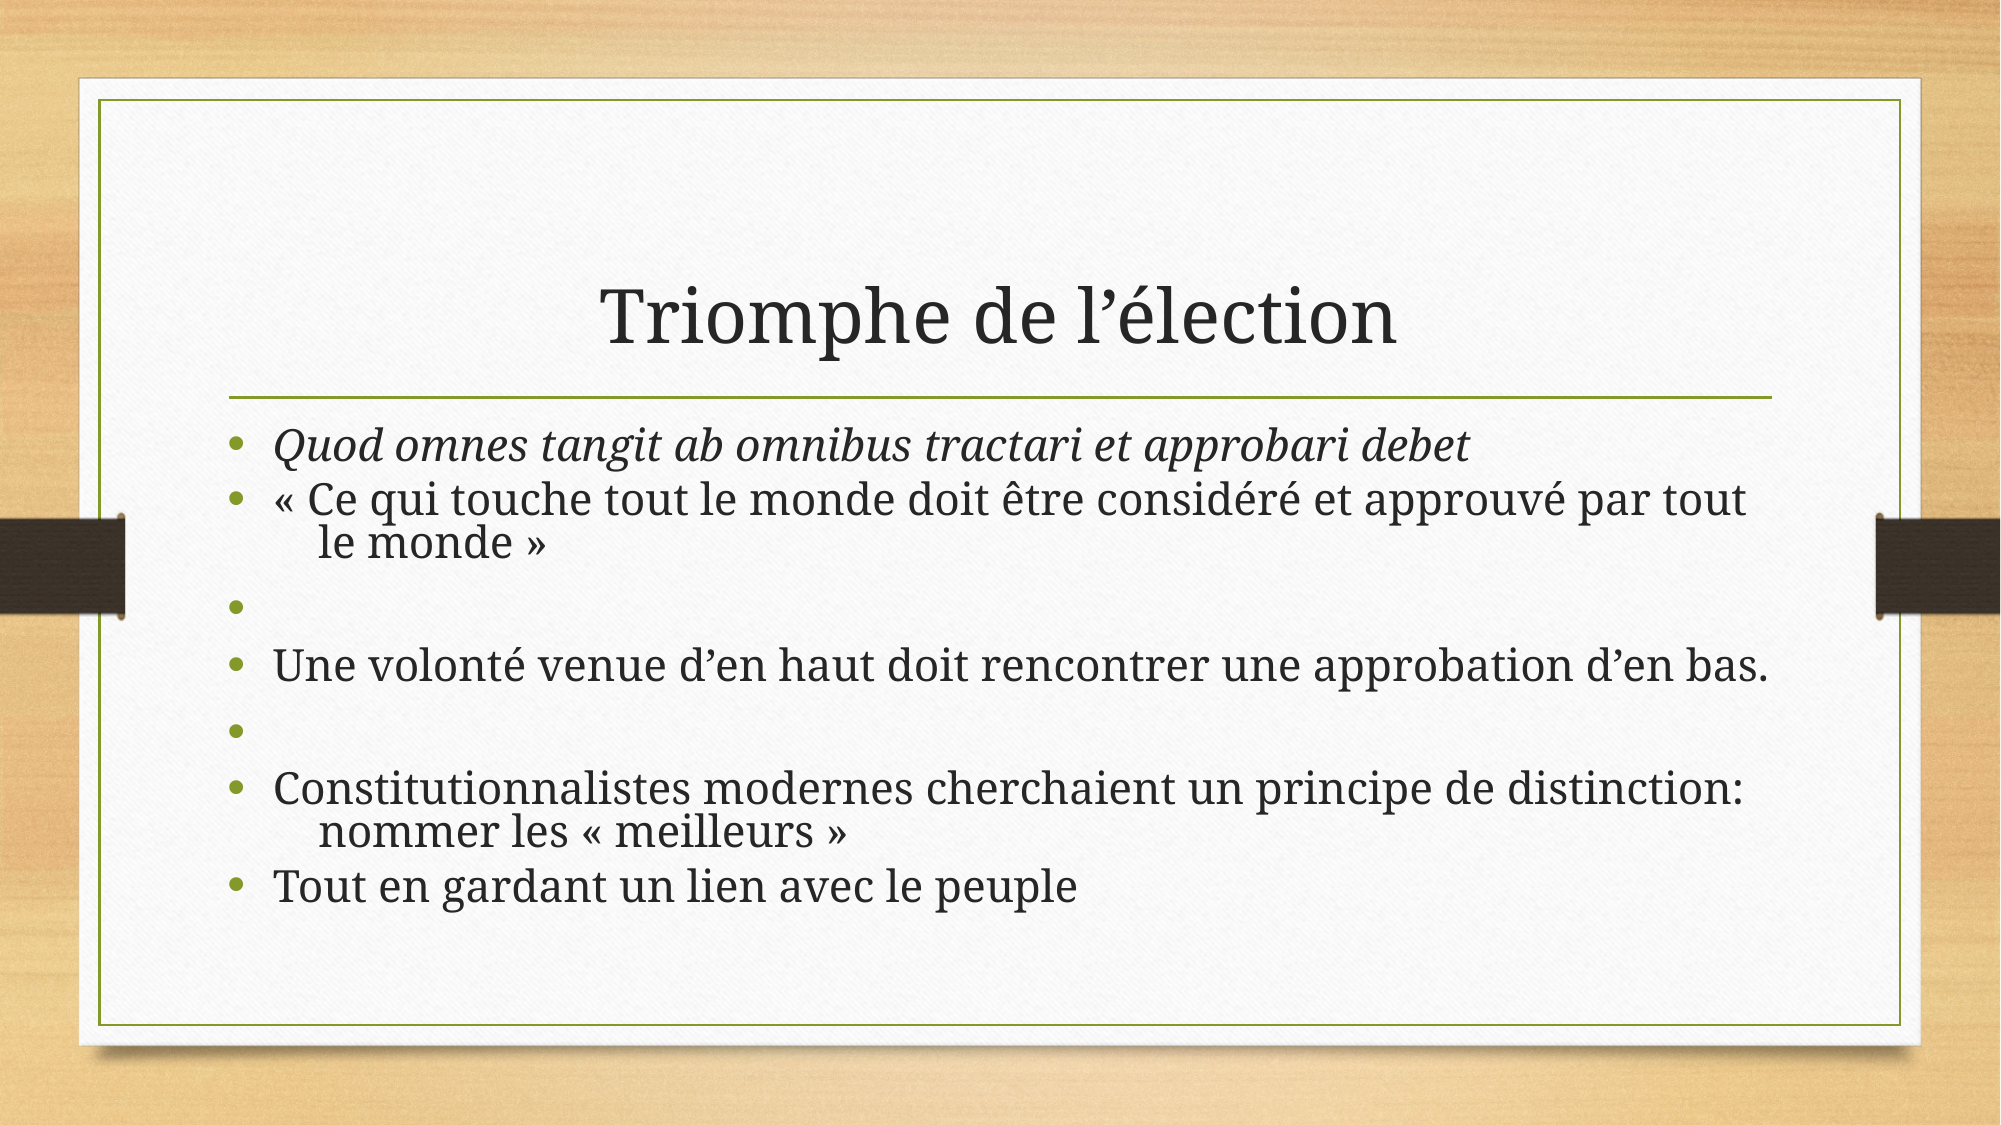

# Triomphe de l’élection
Quod omnes tangit ab omnibus tractari et approbari debet
« Ce qui touche tout le monde doit être considéré et approuvé par tout le monde »
Une volonté venue d’en haut doit rencontrer une approbation d’en bas.
Constitutionnalistes modernes cherchaient un principe de distinction: nommer les « meilleurs »
Tout en gardant un lien avec le peuple